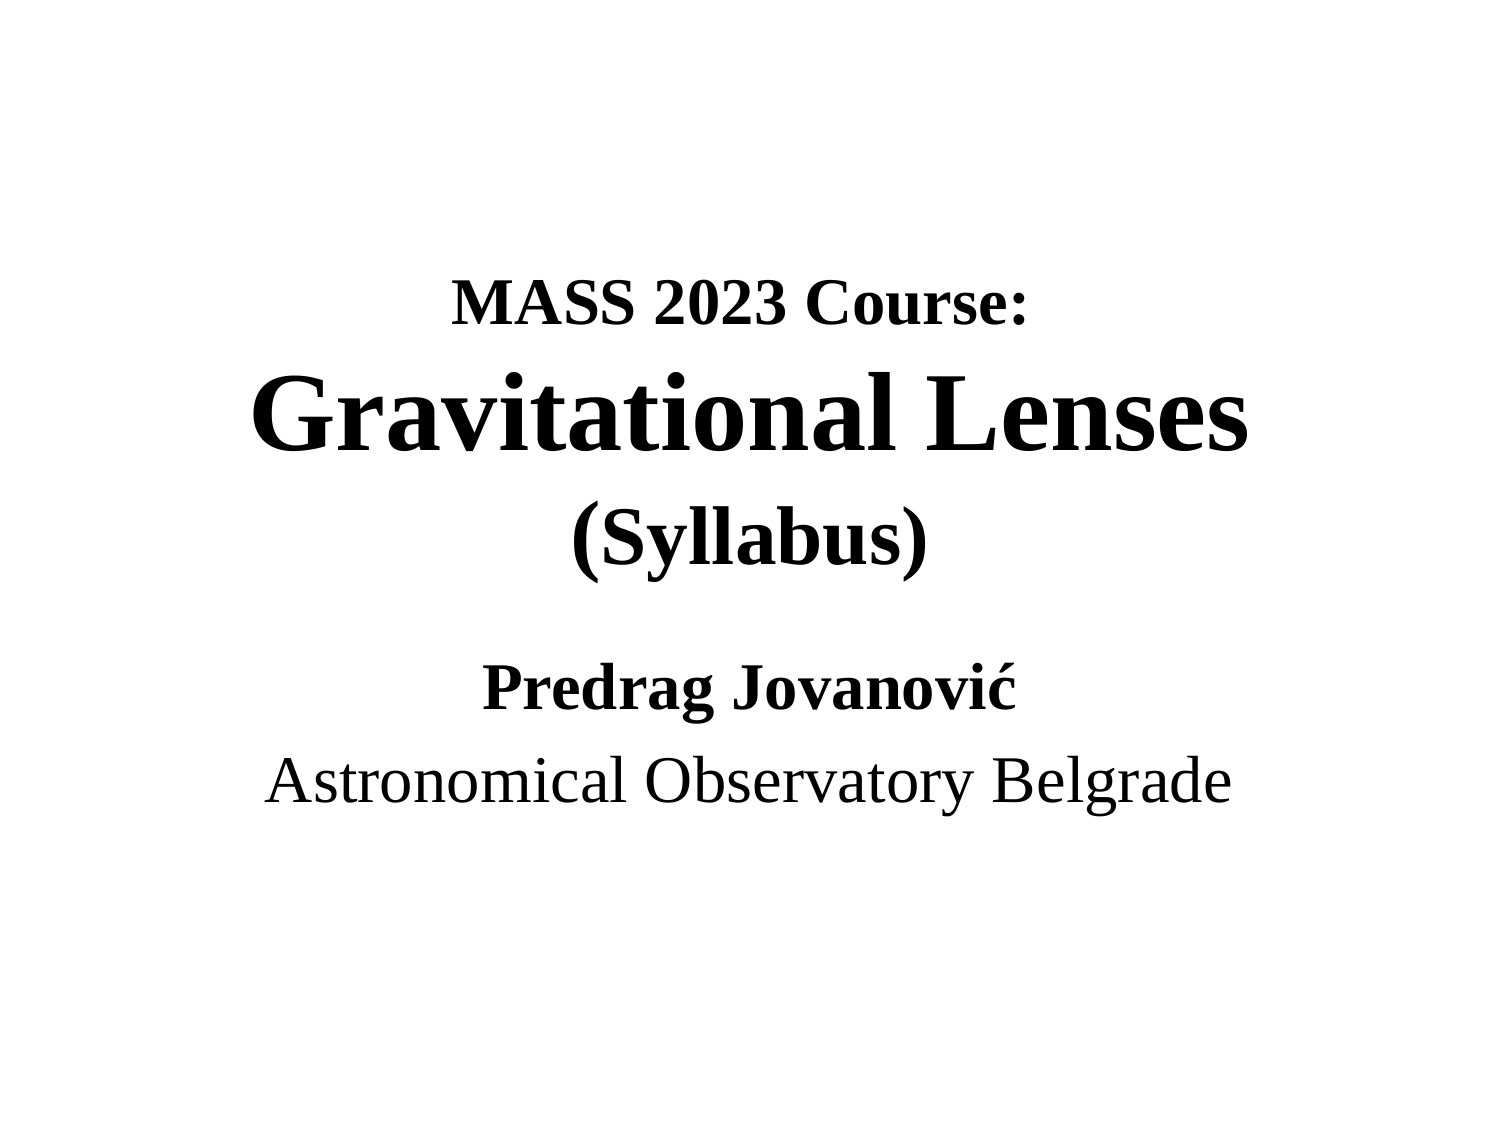

# MASS 2023 Course: Gravitational Lenses (Syllabus)
Predrag Jovanović
Astronomical Observatory Belgrade